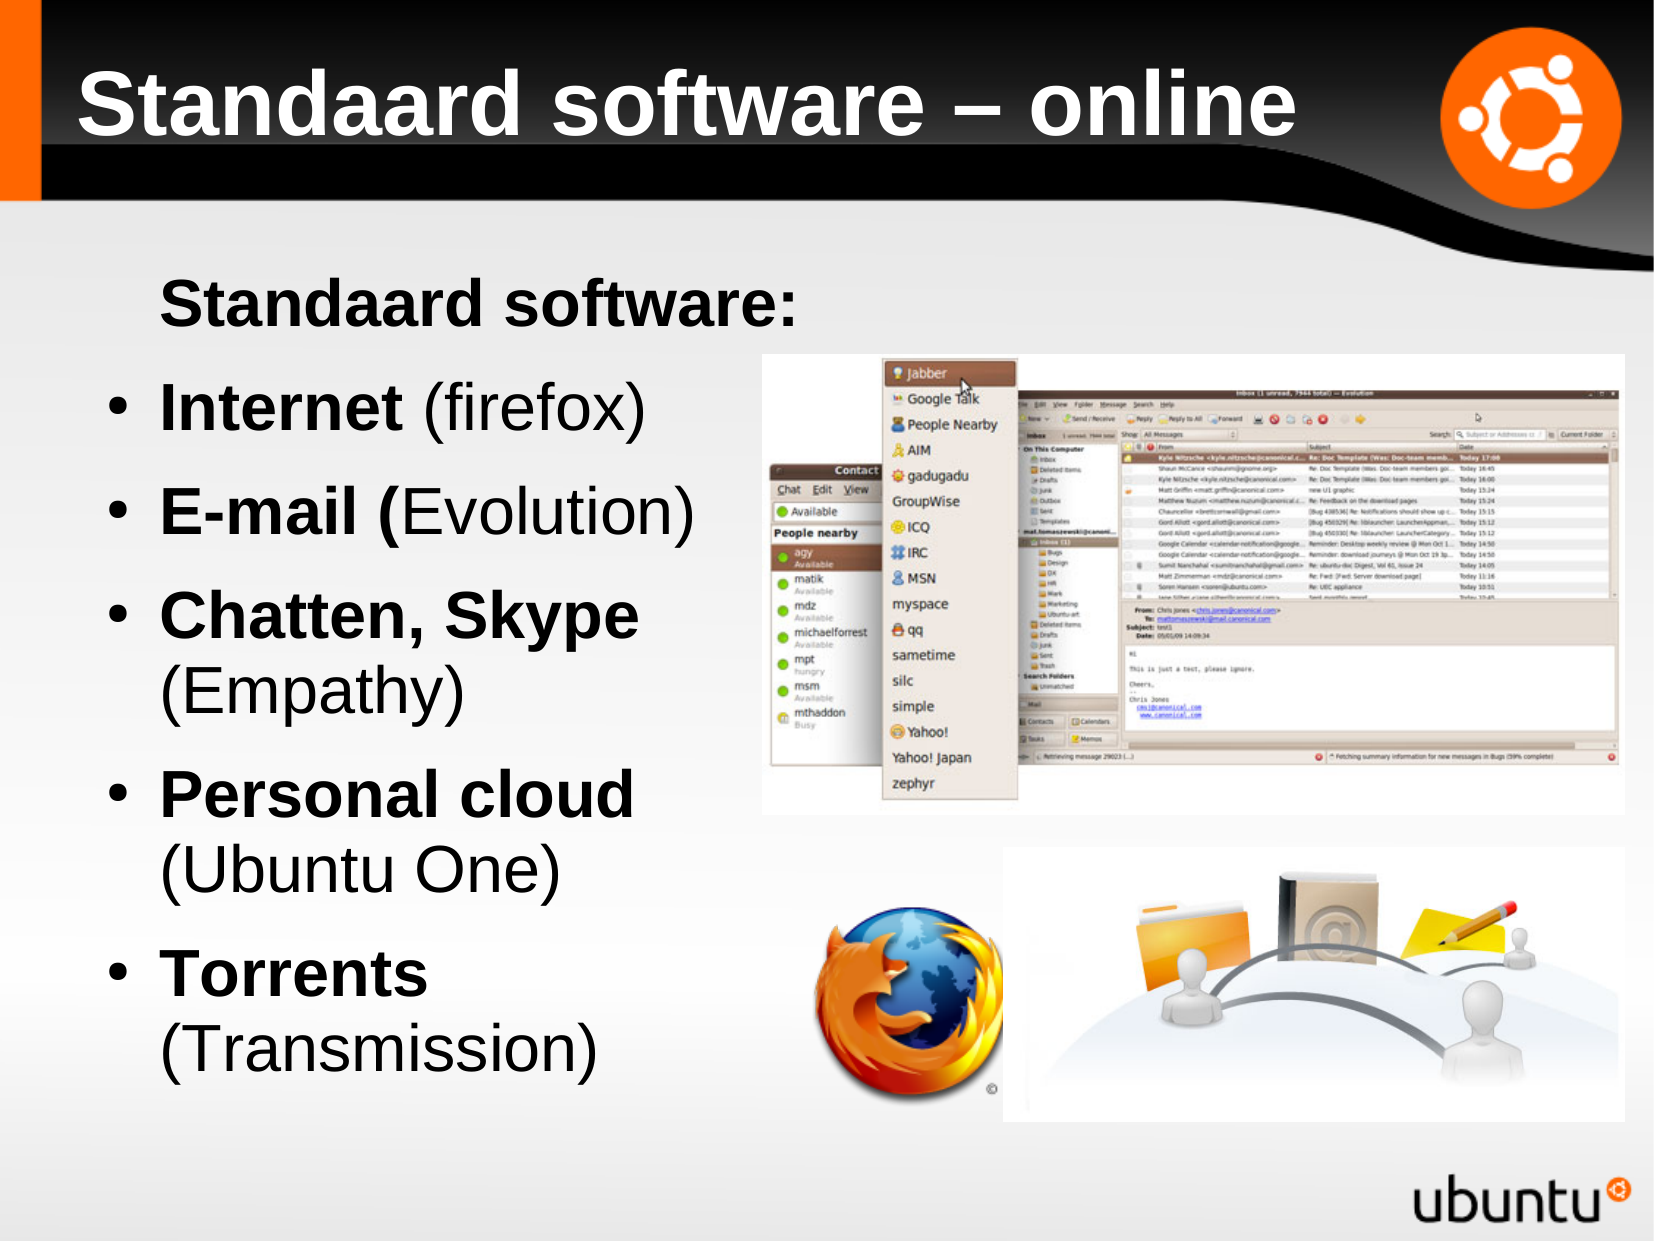

# Standaard software – online
Standaard software:
Internet (firefox)
E-mail (Evolution)
Chatten, Skype (Empathy)
Personal cloud (Ubuntu One)
Torrents (Transmission)